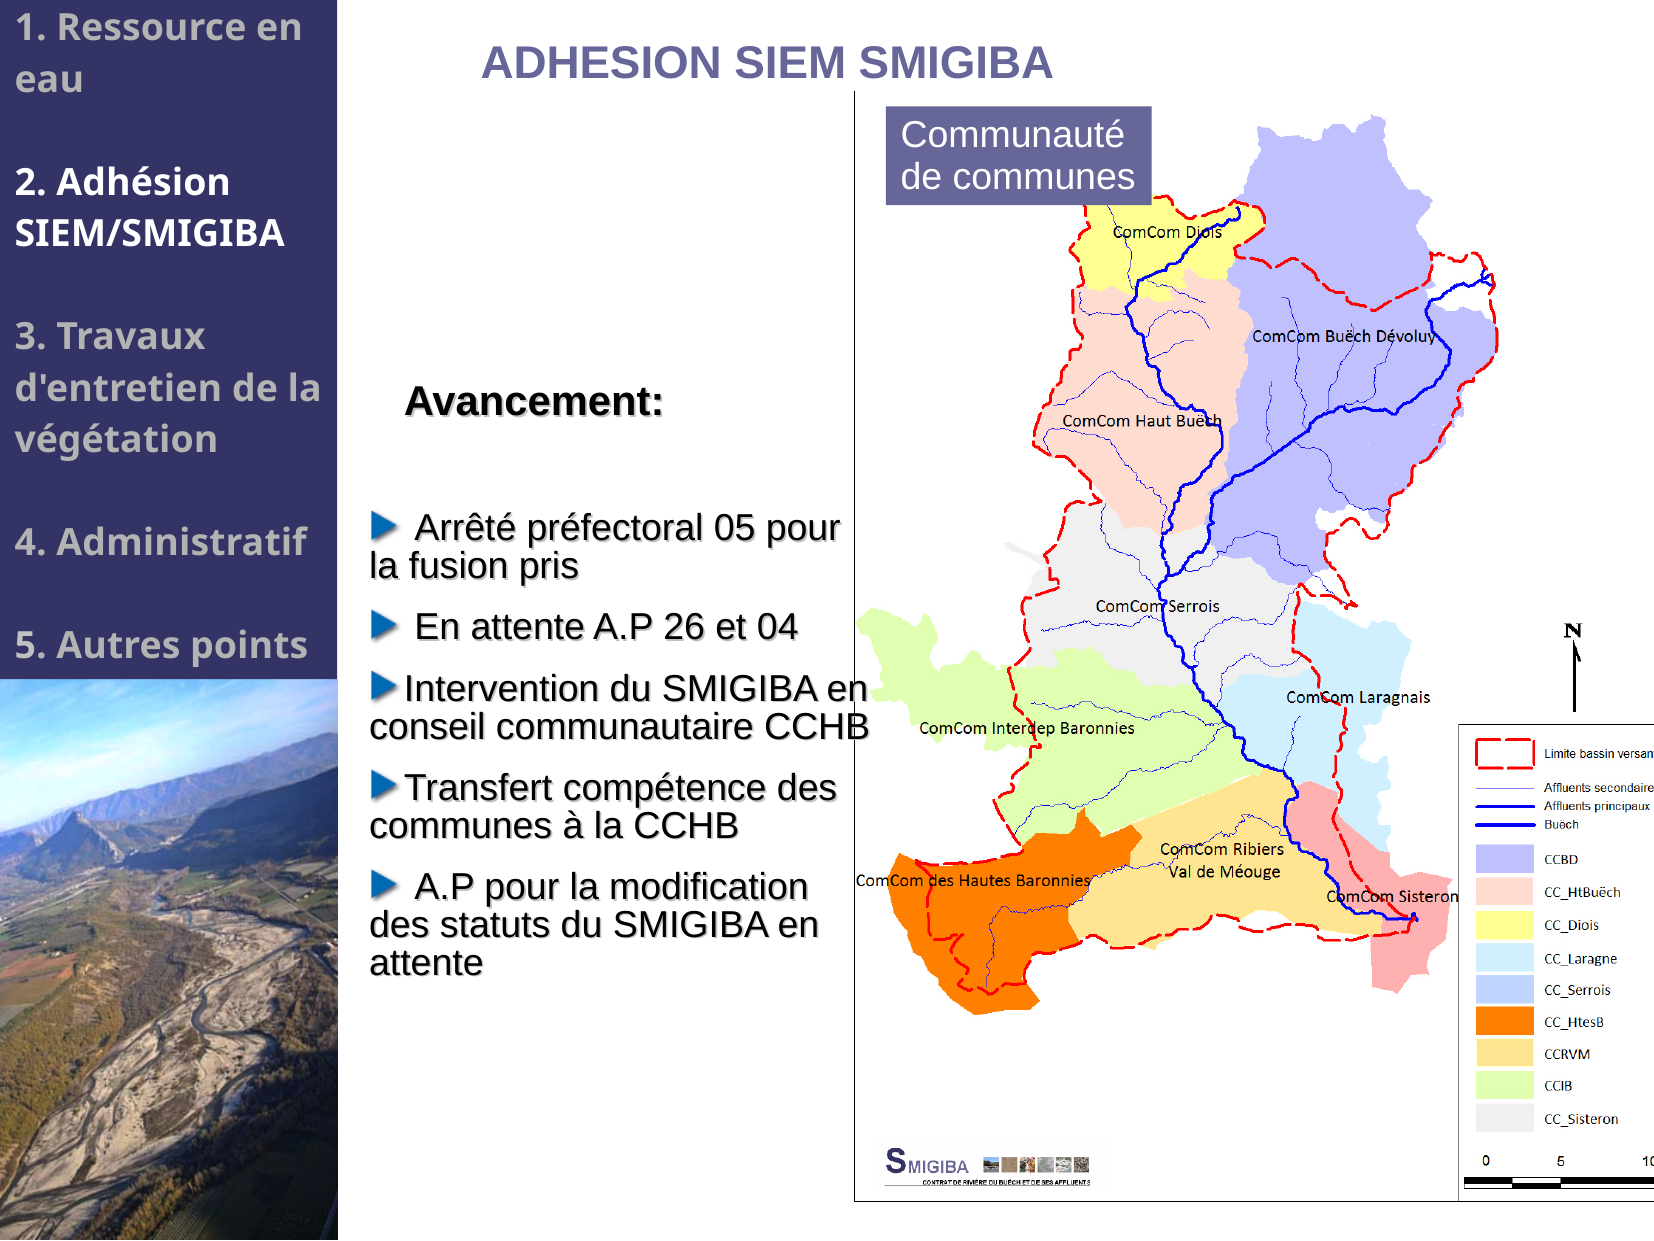

1. Ressource en eau
2. Adhésion SIEM/SMIGIBA
3. Travaux d'entretien de la végétation
4. Administratif
5. Autres points
ADHESION SIEM SMIGIBA
Principales communes
Communauté de communes
Avancement:
 Arrêté préfectoral 05 pour la fusion pris
 En attente A.P 26 et 04
Intervention du SMIGIBA en conseil communautaire CCHB
Transfert compétence des communes à la CCHB
 A.P pour la modification des statuts du SMIGIBA en attente